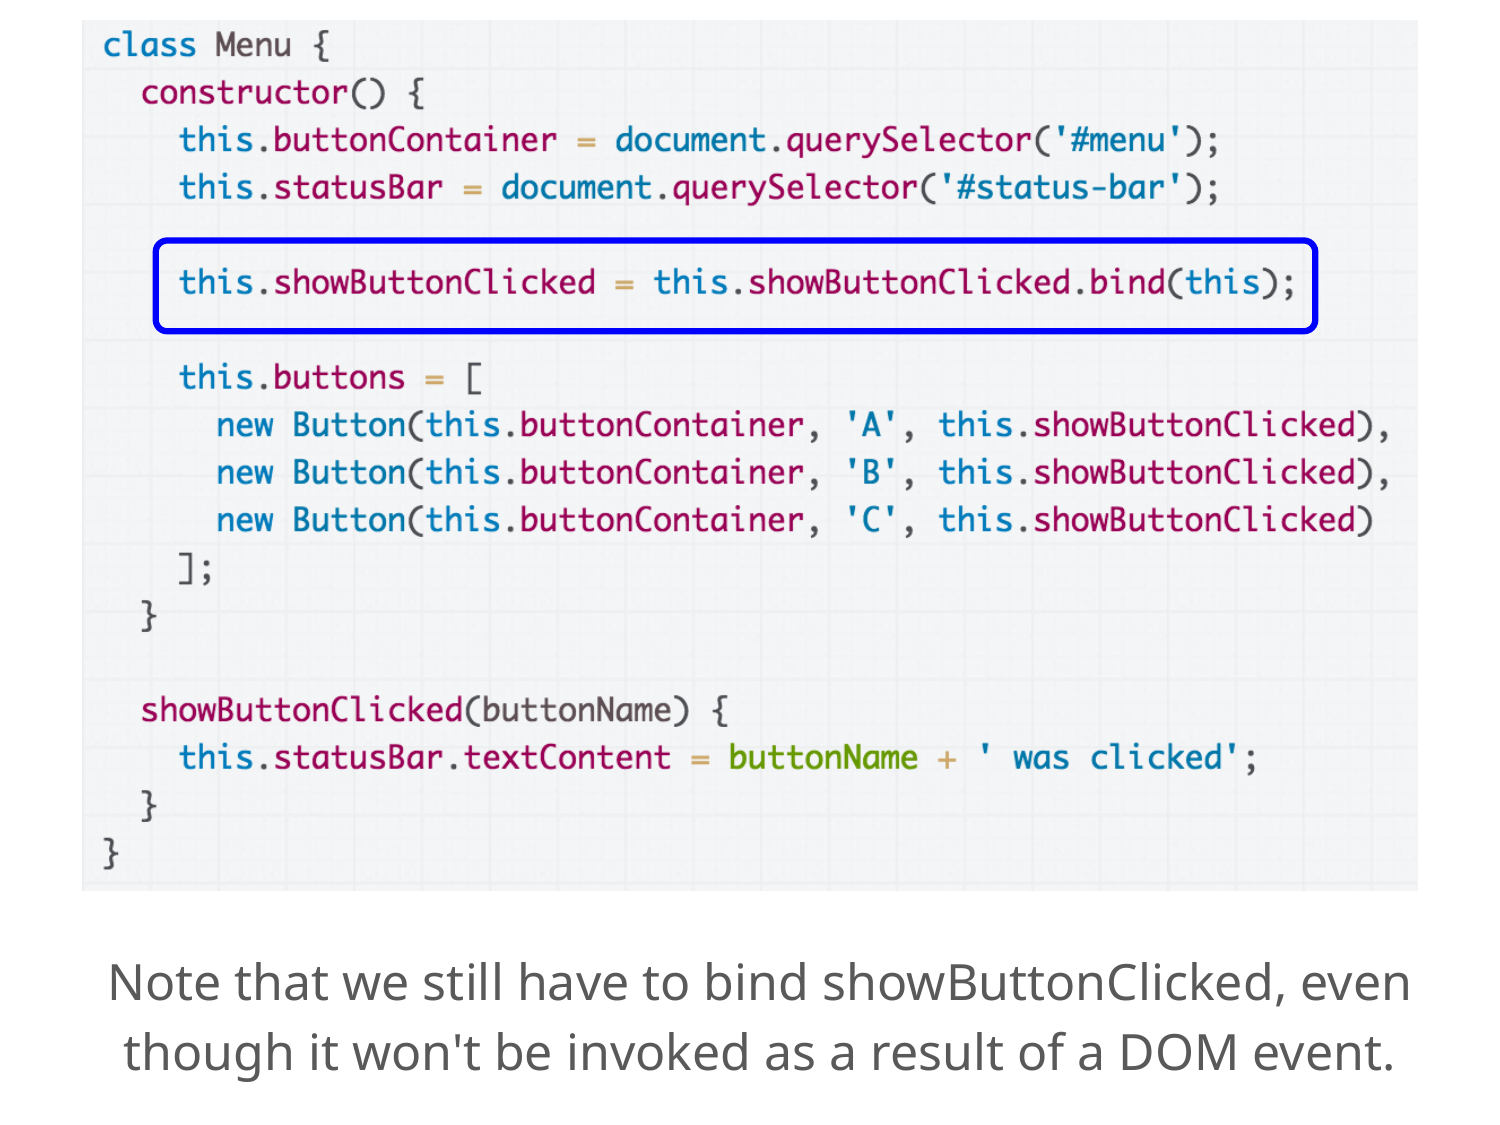

# Note that we still have to bind showButtonClicked, even though it won't be invoked as a result of a DOM event.